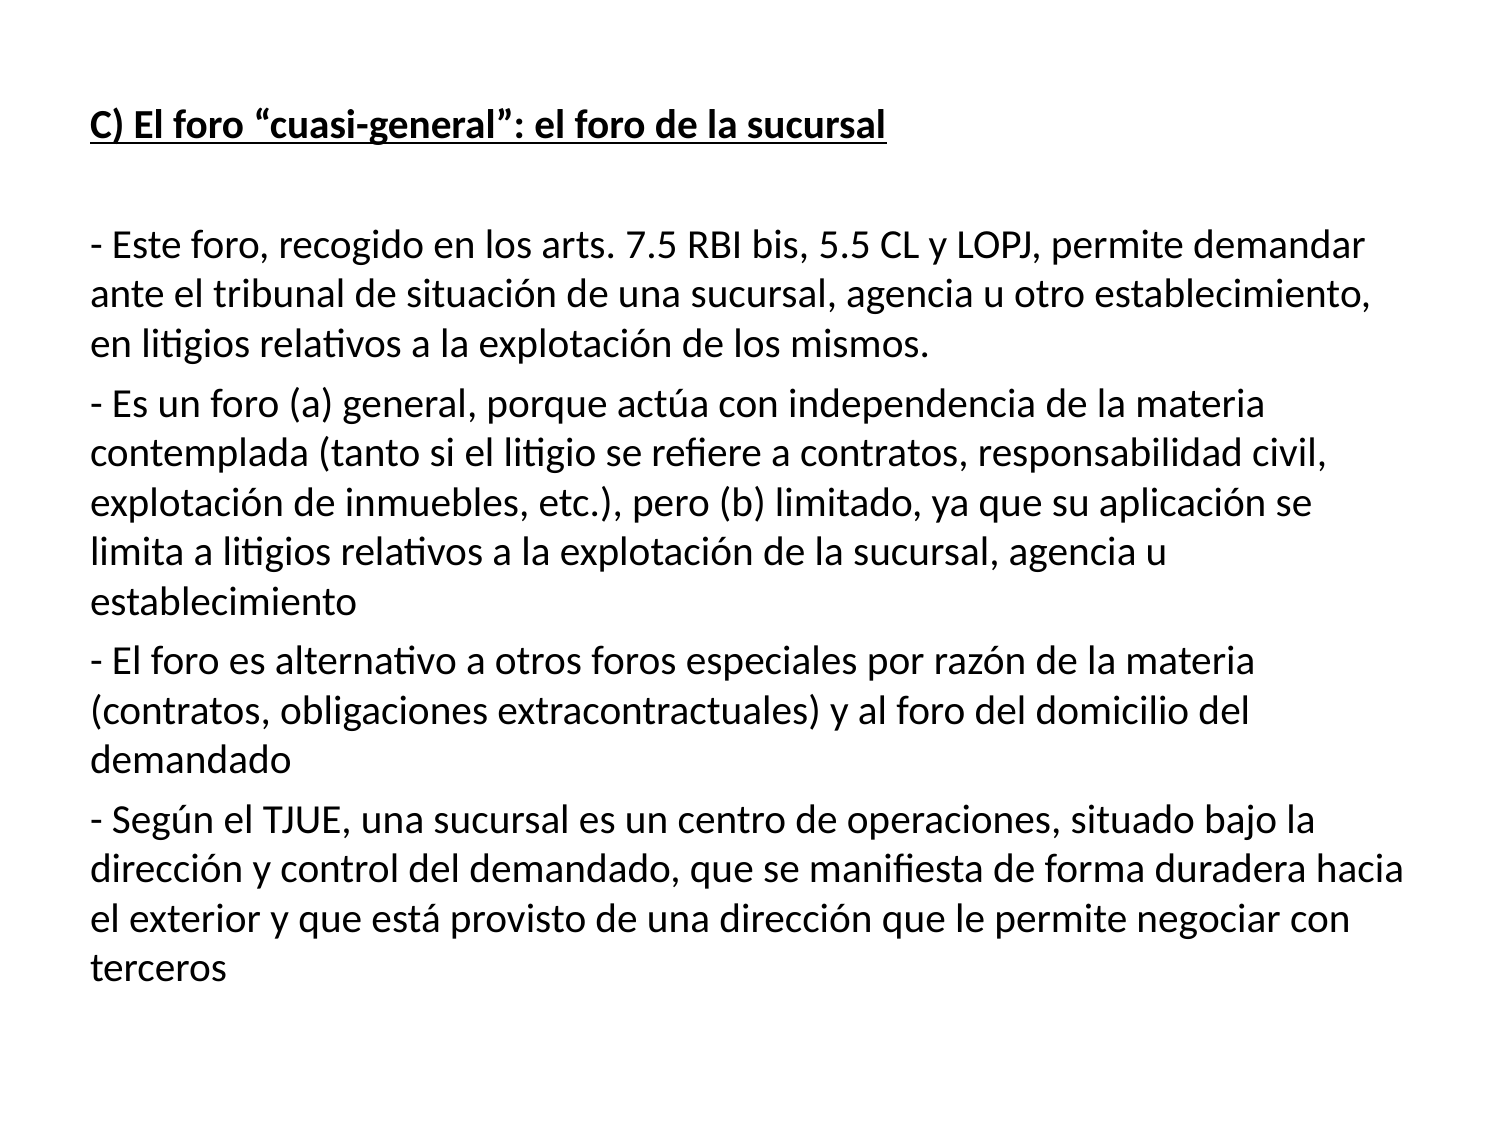

# C) El foro “cuasi-general”: el foro de la sucursal
- Este foro, recogido en los arts. 7.5 RBI bis, 5.5 CL y LOPJ, permite demandar ante el tribunal de situación de una sucursal, agencia u otro establecimiento, en litigios relativos a la explotación de los mismos.
- Es un foro (a) general, porque actúa con independencia de la materia contemplada (tanto si el litigio se refiere a contratos, responsabilidad civil, explotación de inmuebles, etc.), pero (b) limitado, ya que su aplicación se limita a litigios relativos a la explotación de la sucursal, agencia u establecimiento
- El foro es alternativo a otros foros especiales por razón de la materia (contratos, obligaciones extracontractuales) y al foro del domicilio del demandado
- Según el TJUE, una sucursal es un centro de operaciones, situado bajo la dirección y control del demandado, que se manifiesta de forma duradera hacia el exterior y que está provisto de una dirección que le permite negociar con terceros